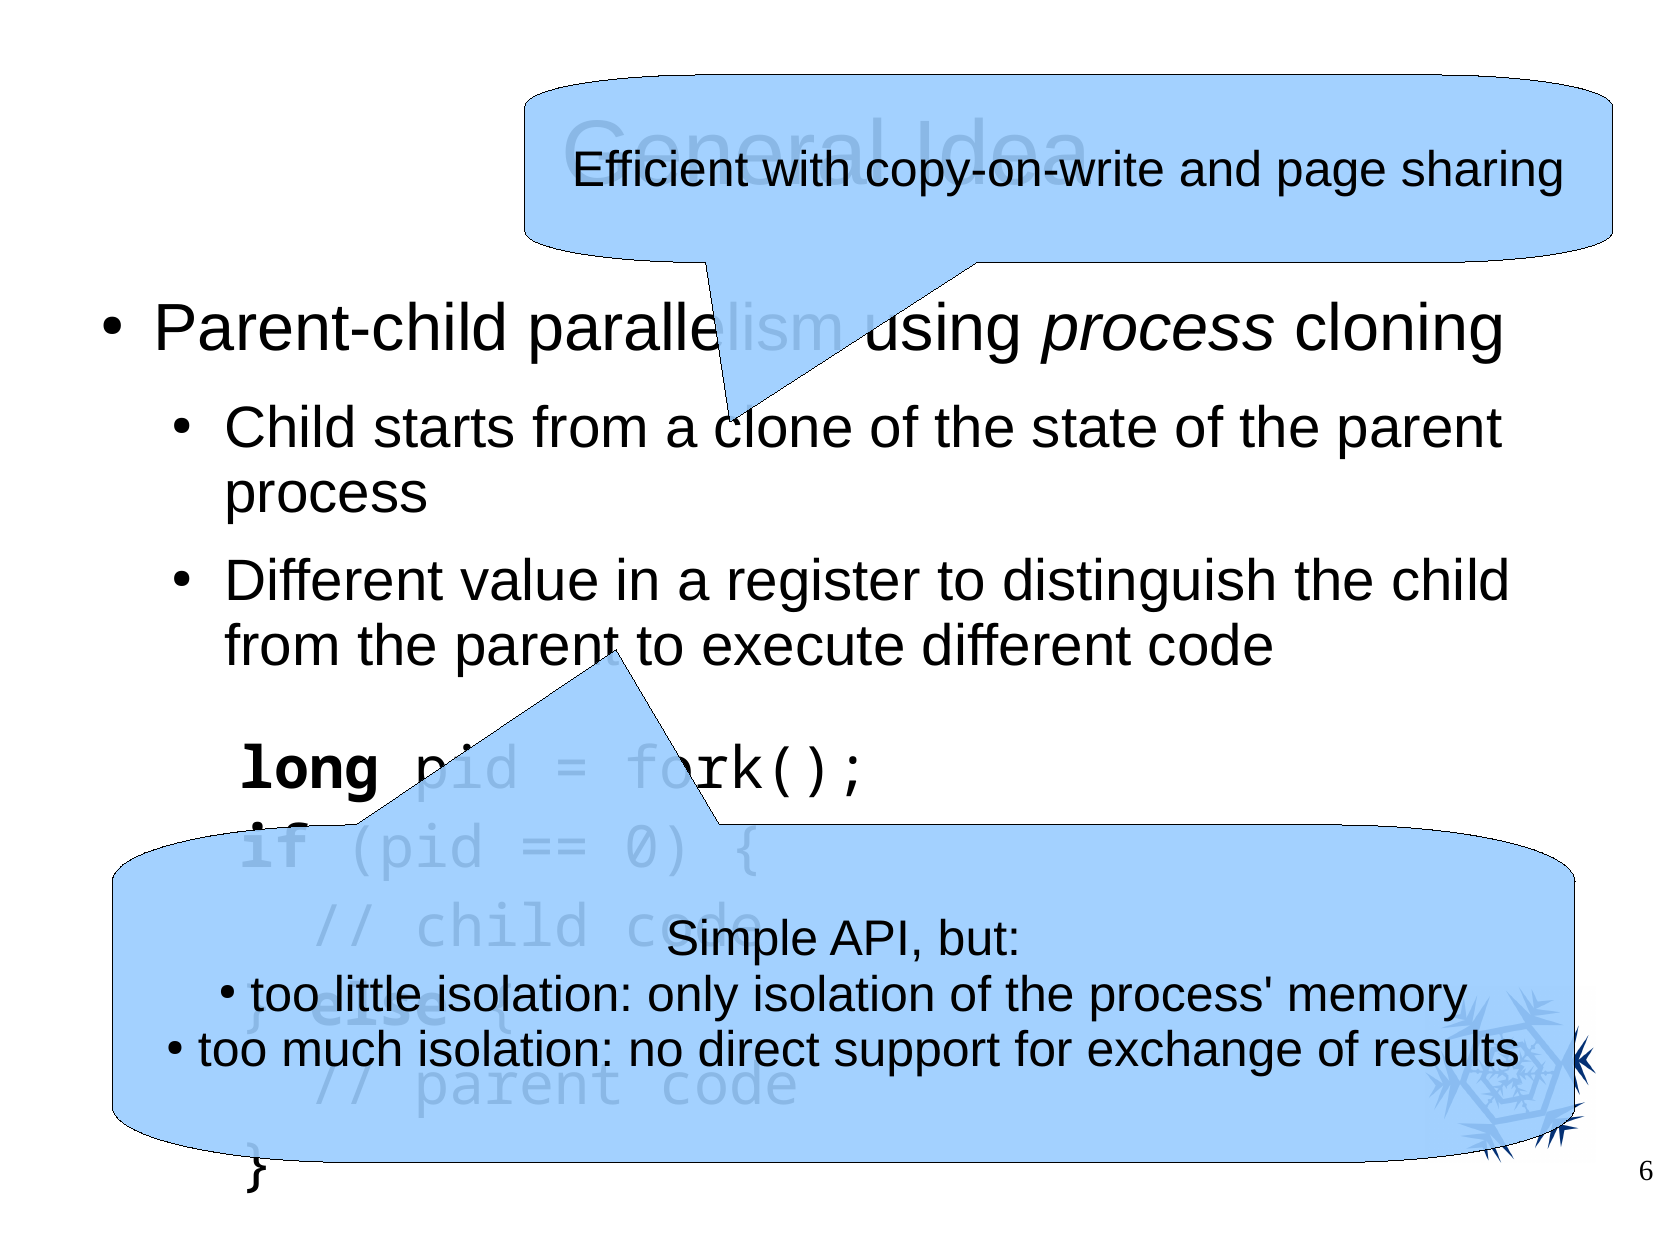

# General Idea
Efficient with copy-on-write and page sharing
Parent-child parallelism using process cloning
Child starts from a clone of the state of the parent process
Different value in a register to distinguish the child from the parent to execute different code
long pid = fork();
if (pid == 0) {
 // child code
} else {
 // parent code
}
Simple API, but:
 too little isolation: only isolation of the process' memory
 too much isolation: no direct support for exchange of results
6